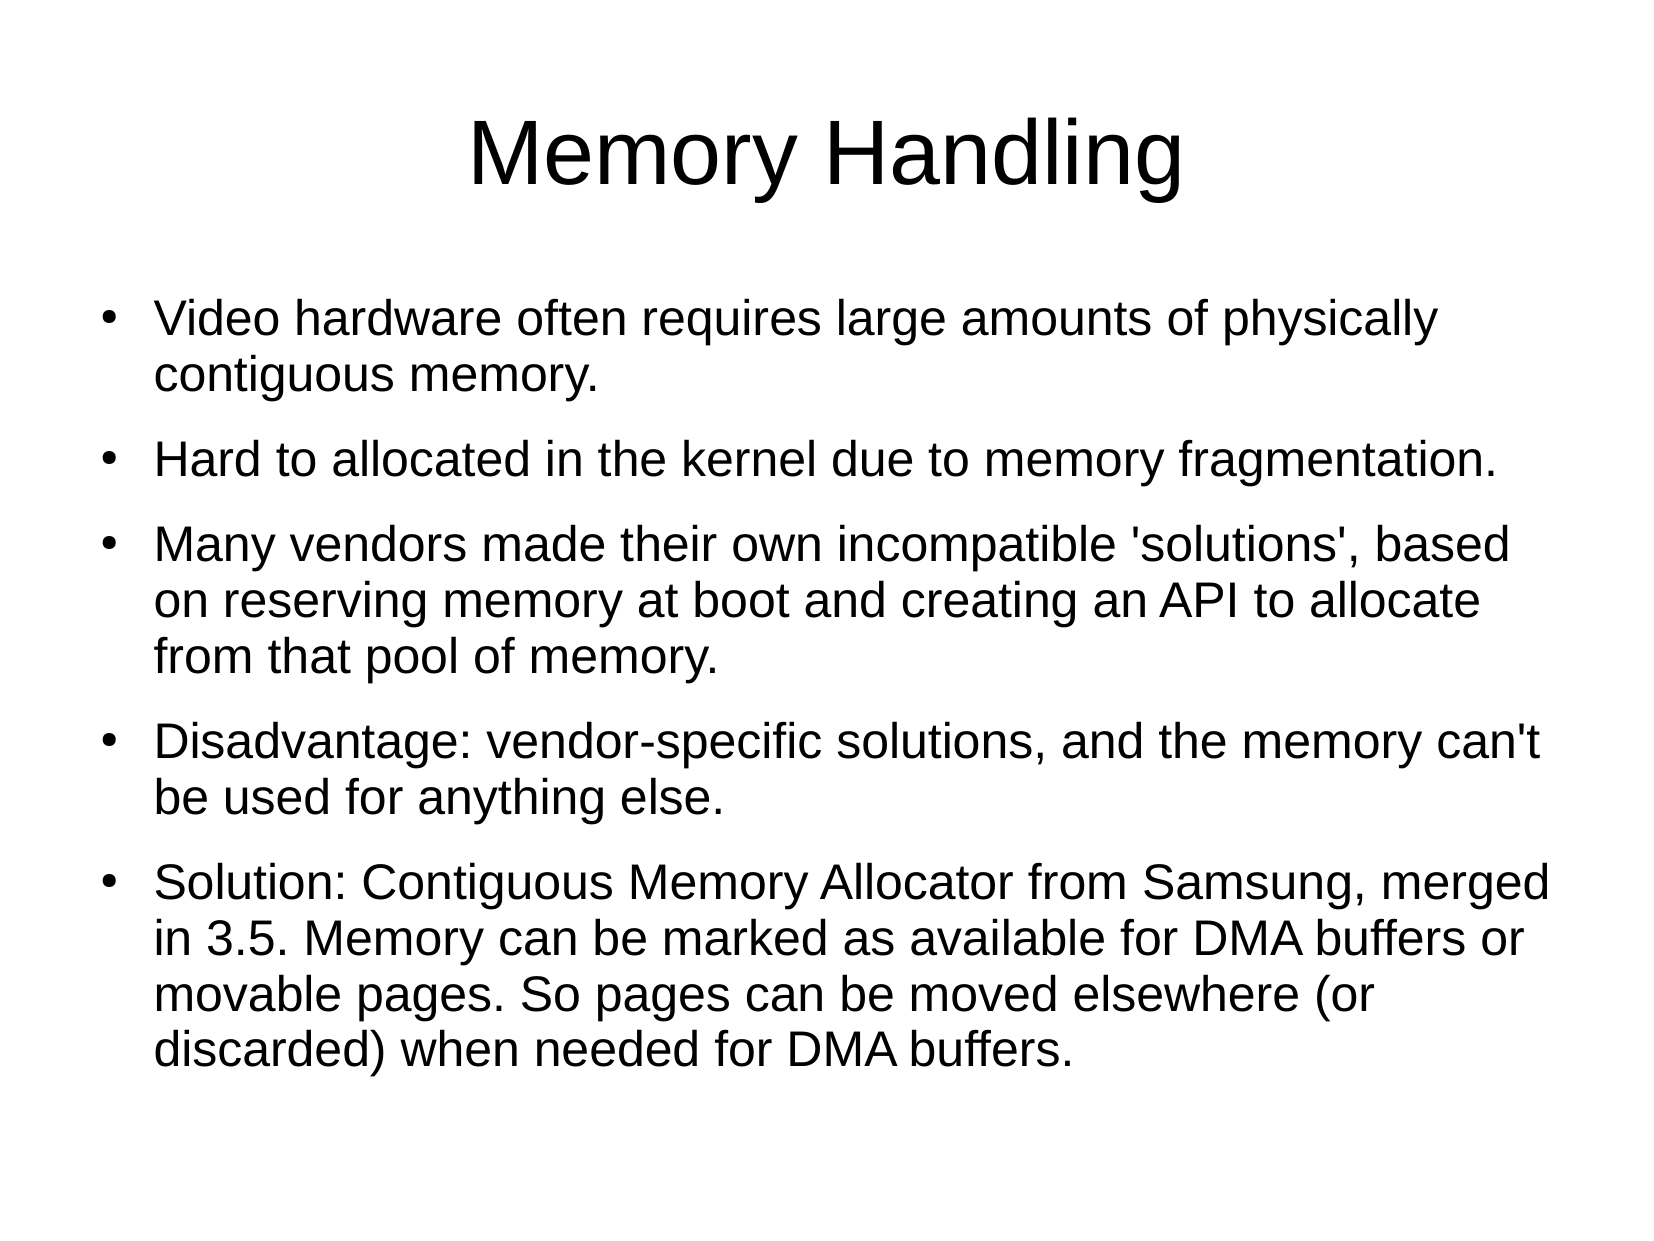

# Memory Handling
Video hardware often requires large amounts of physically contiguous memory.
Hard to allocated in the kernel due to memory fragmentation.
Many vendors made their own incompatible 'solutions', based on reserving memory at boot and creating an API to allocate from that pool of memory.
Disadvantage: vendor-specific solutions, and the memory can't be used for anything else.
Solution: Contiguous Memory Allocator from Samsung, merged in 3.5. Memory can be marked as available for DMA buffers or movable pages. So pages can be moved elsewhere (or discarded) when needed for DMA buffers.